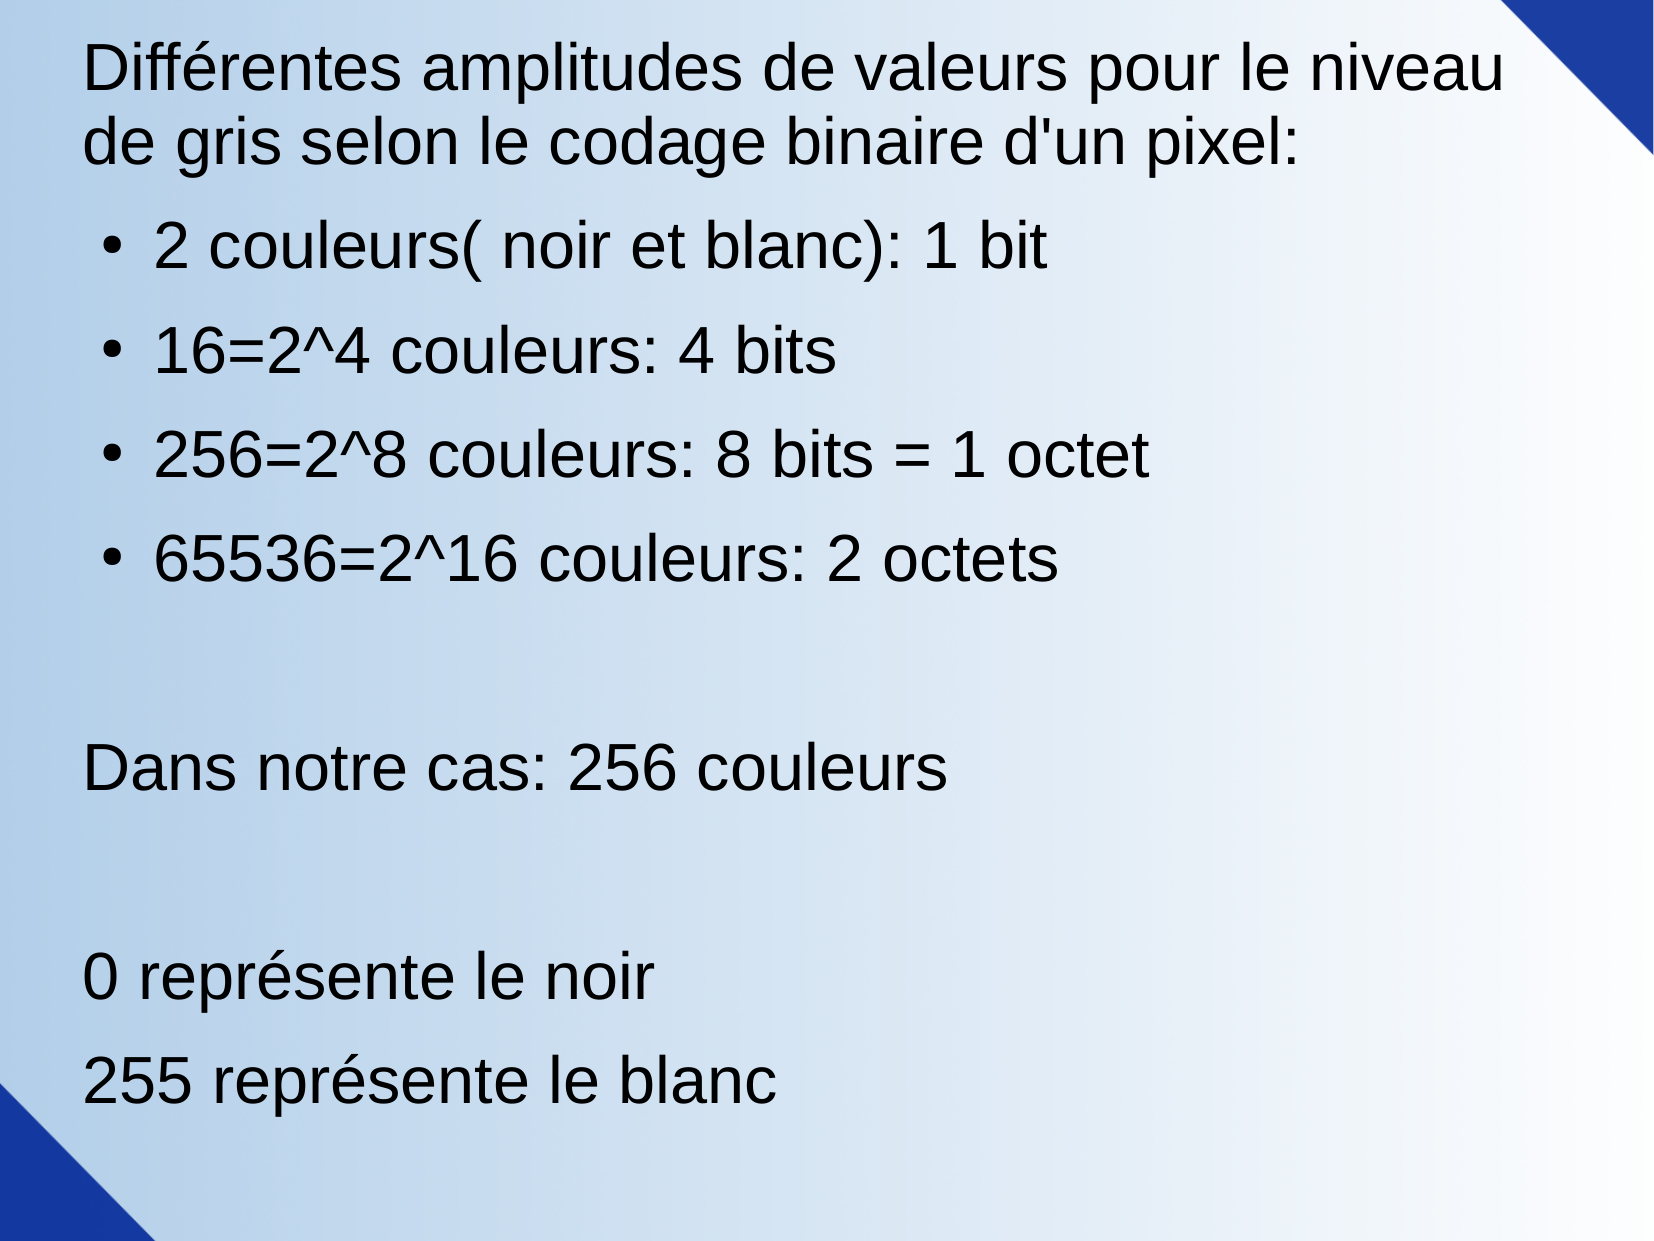

# Différentes amplitudes de valeurs pour le niveau de gris selon le codage binaire d'un pixel:
2 couleurs( noir et blanc): 1 bit
16=2^4 couleurs: 4 bits
256=2^8 couleurs: 8 bits = 1 octet
65536=2^16 couleurs: 2 octets
Dans notre cas: 256 couleurs
0 représente le noir
255 représente le blanc